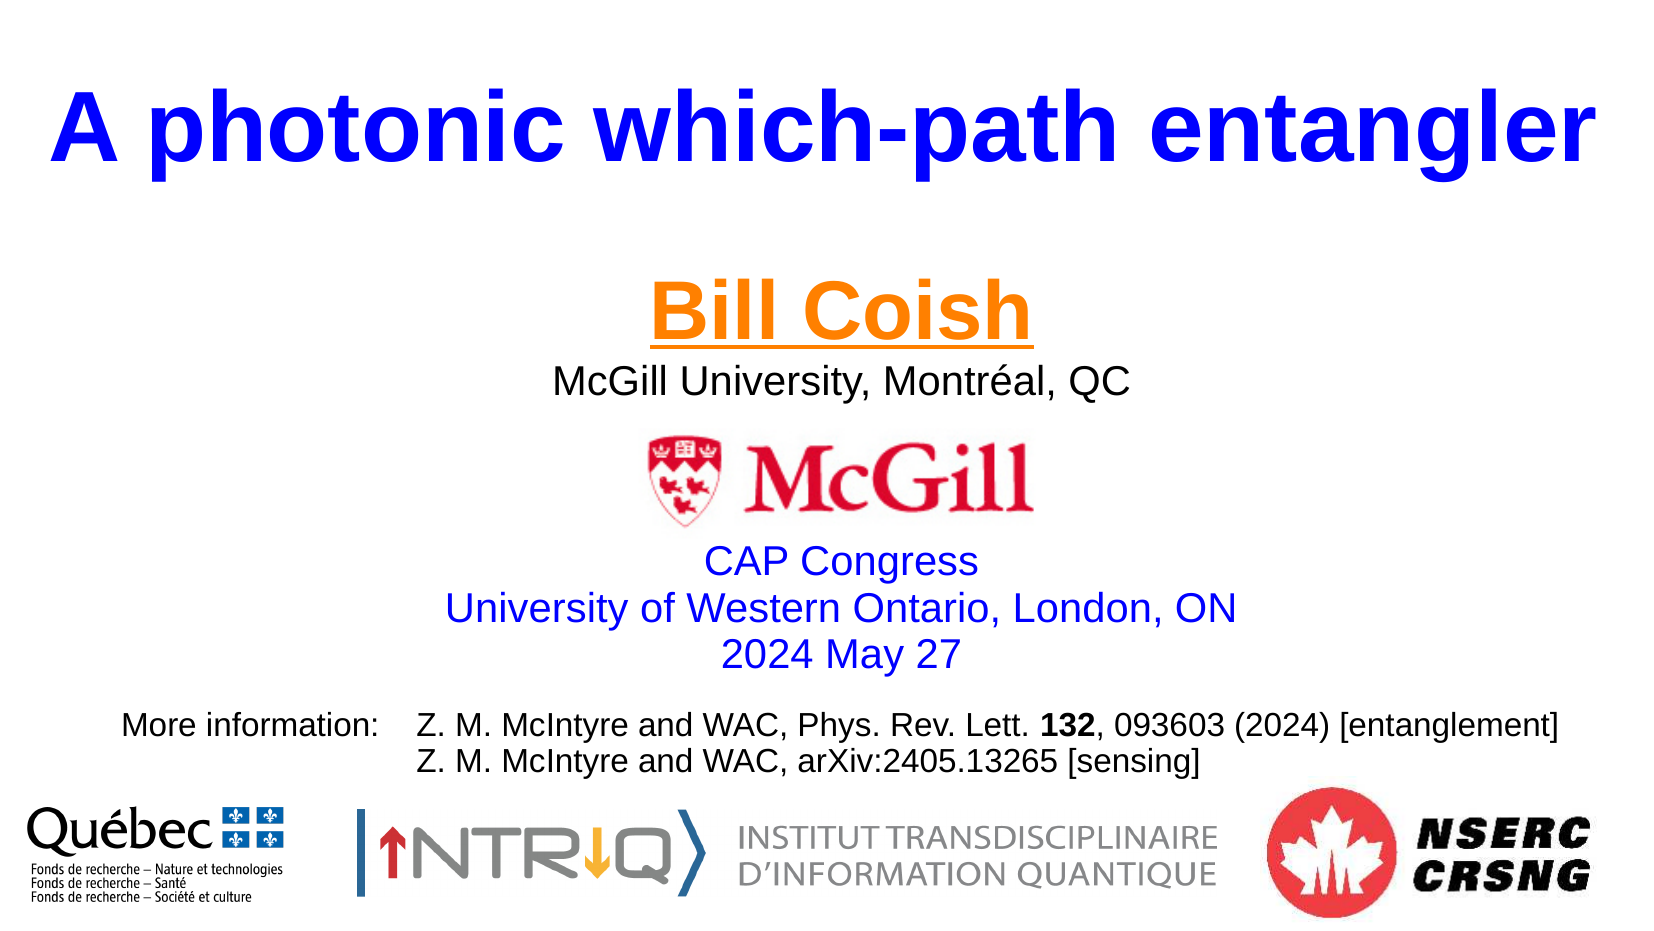

# A photonic which-path entangler
Bill Coish
McGill University, Montréal, QC
CAP Congress
University of Western Ontario, London, ON
2024 May 27
More information: 	Z. M. McIntyre and WAC, Phys. Rev. Lett. 132, 093603 (2024) [entanglement]
				Z. M. McIntyre and WAC, arXiv:2405.13265 [sensing]